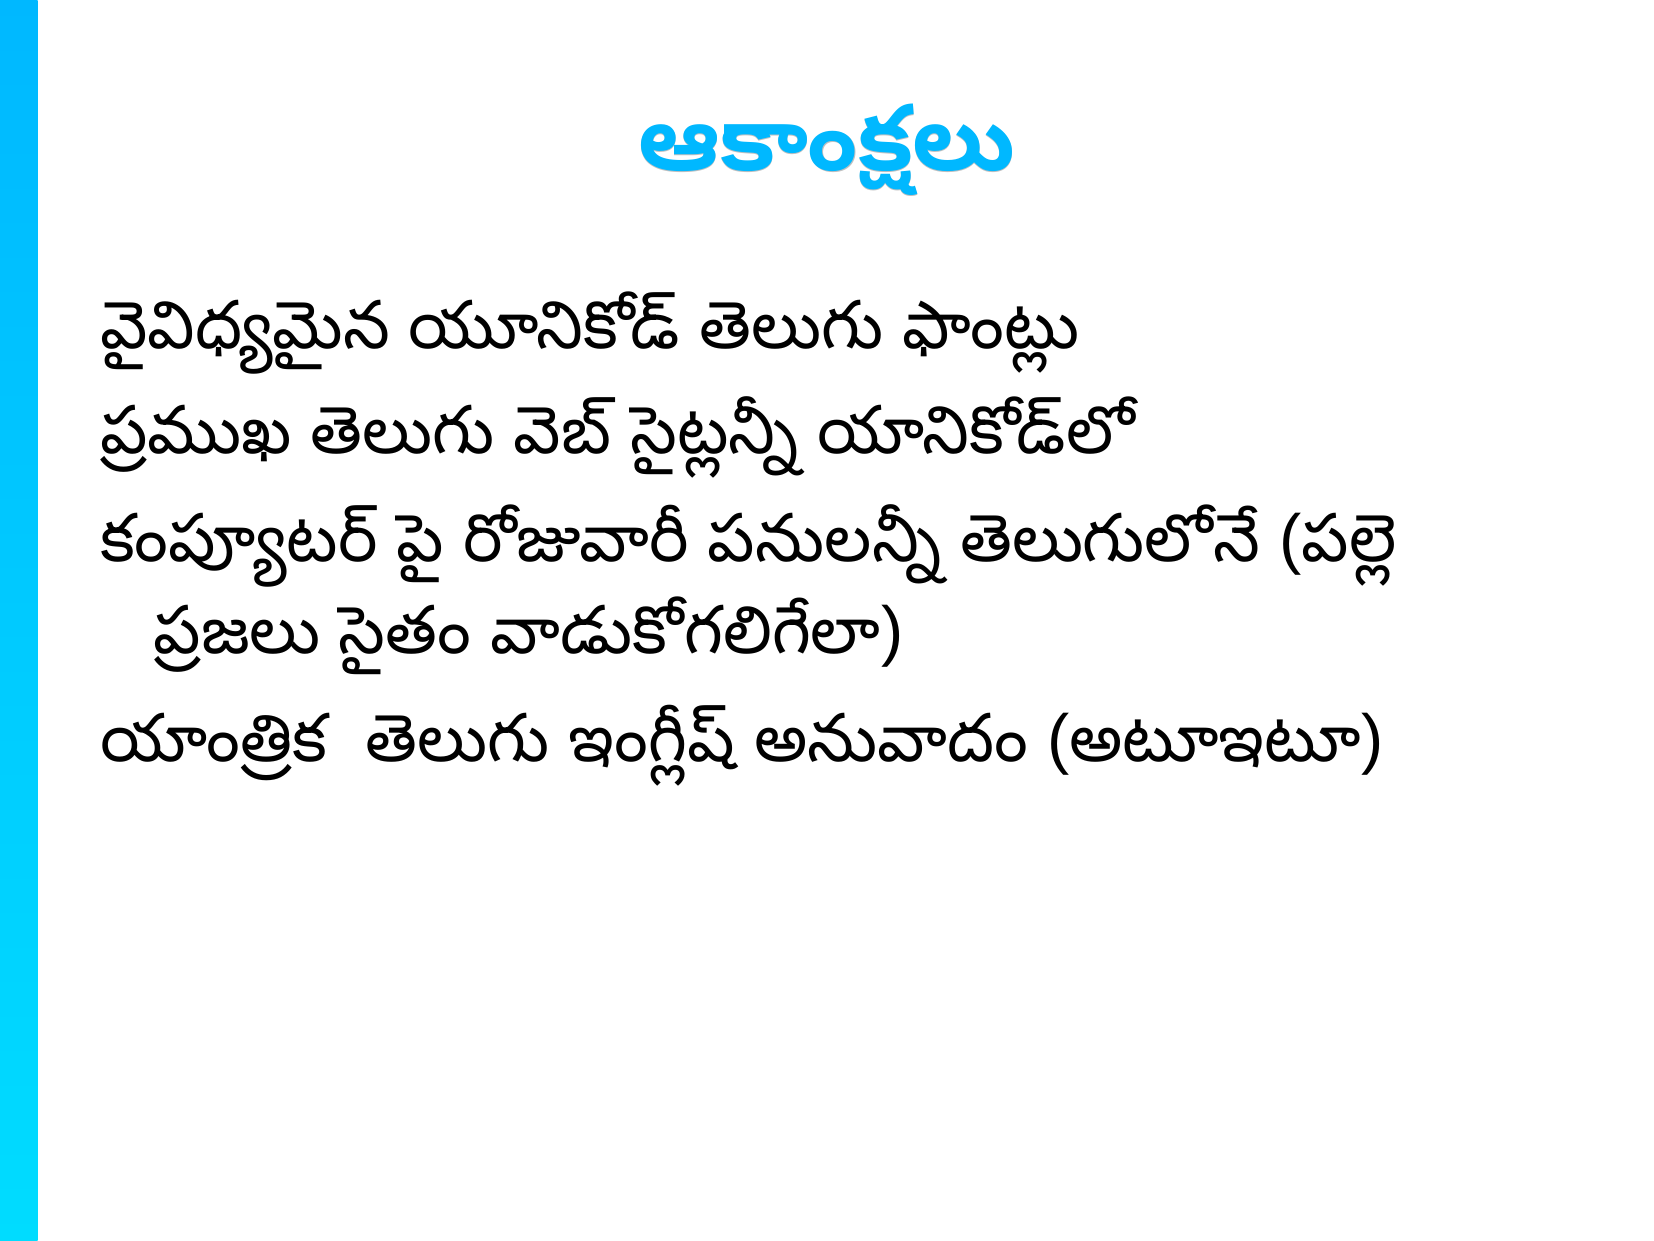

# ఆకాంక్షలు
వైవిధ్యమైన యూనికోడ్ తెలుగు ఫాంట్లు
ప్రముఖ తెలుగు వెబ్ సైట్లన్నీ యానికోడ్‌లో
కంప్యూటర్ పై రోజువారీ పనులన్నీ తెలుగులోనే (పల్లె ప్రజలు సైతం వాడుకోగలిగేలా)
యాంత్రిక తెలుగు ఇంగ్లీష్ అనువాదం (అటూఇటూ)